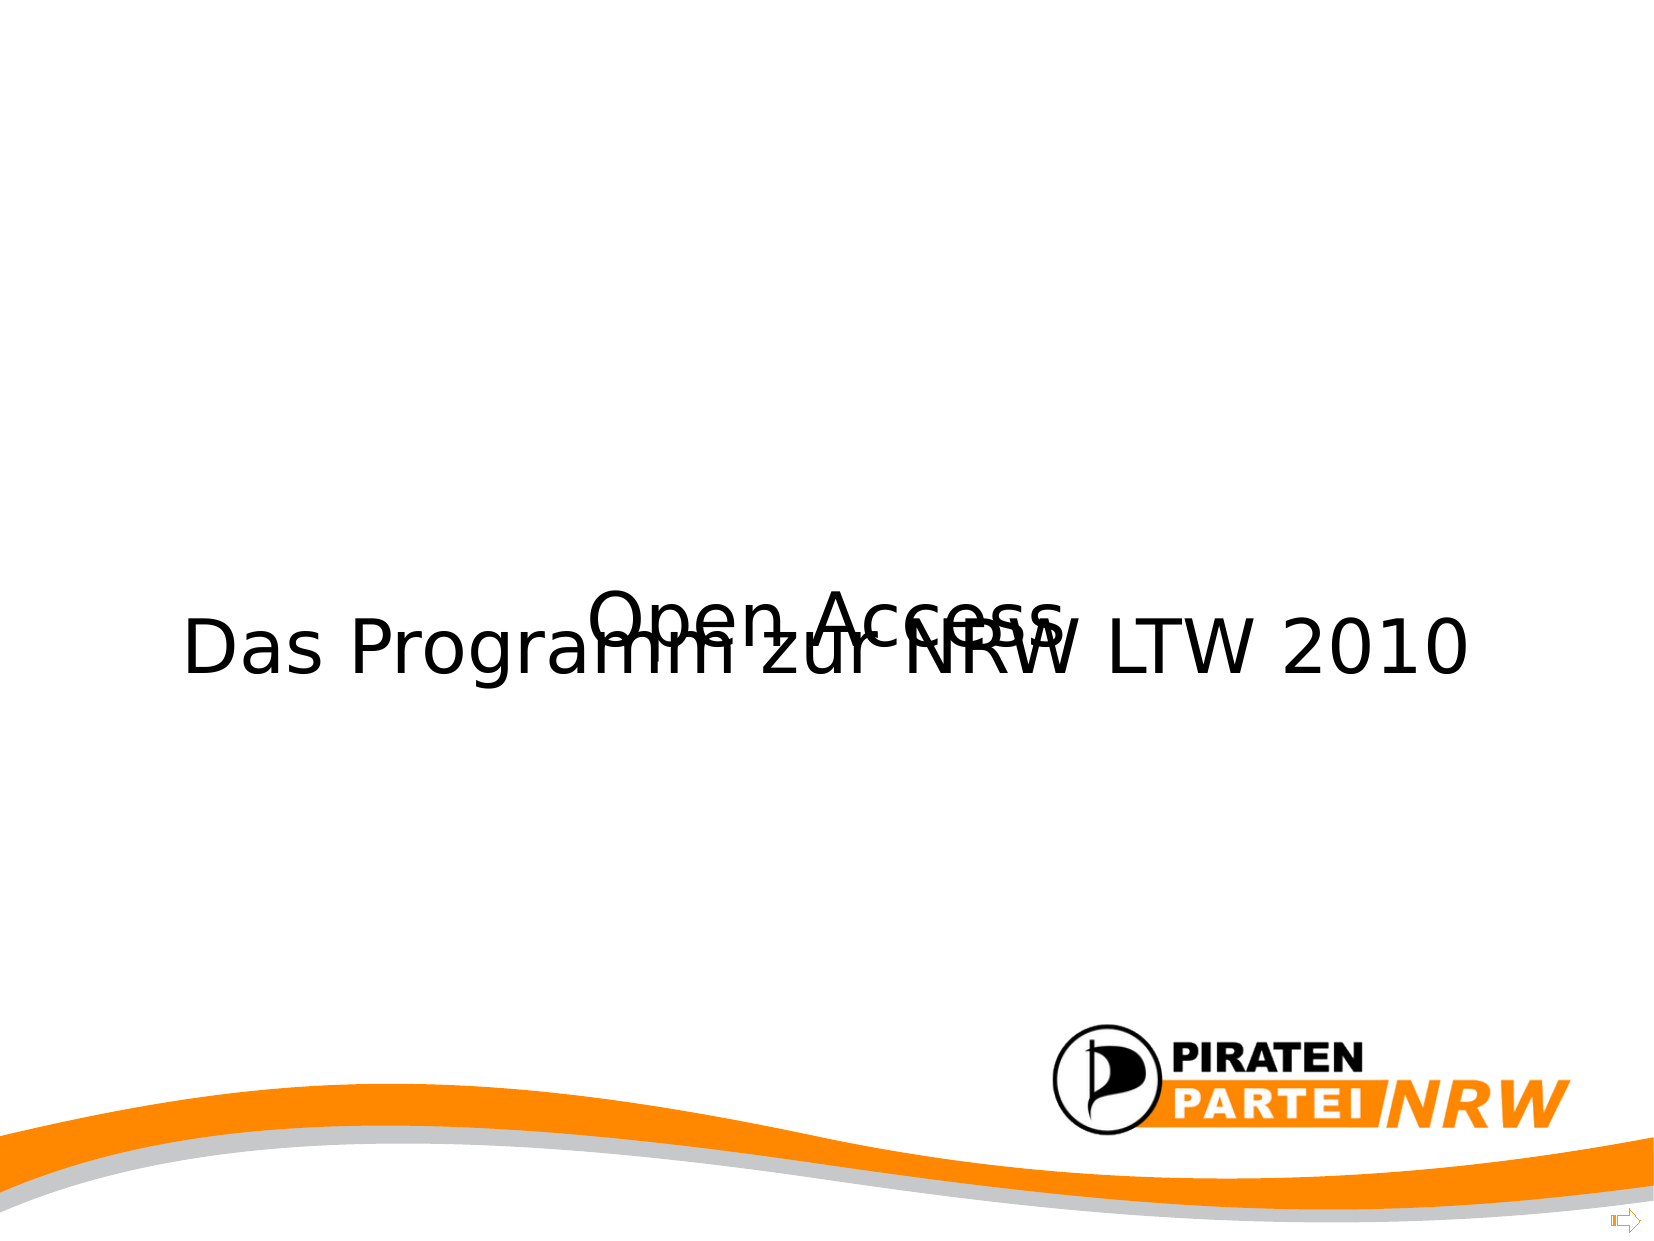

Open Access
# Das Programm zur NRW LTW 2010